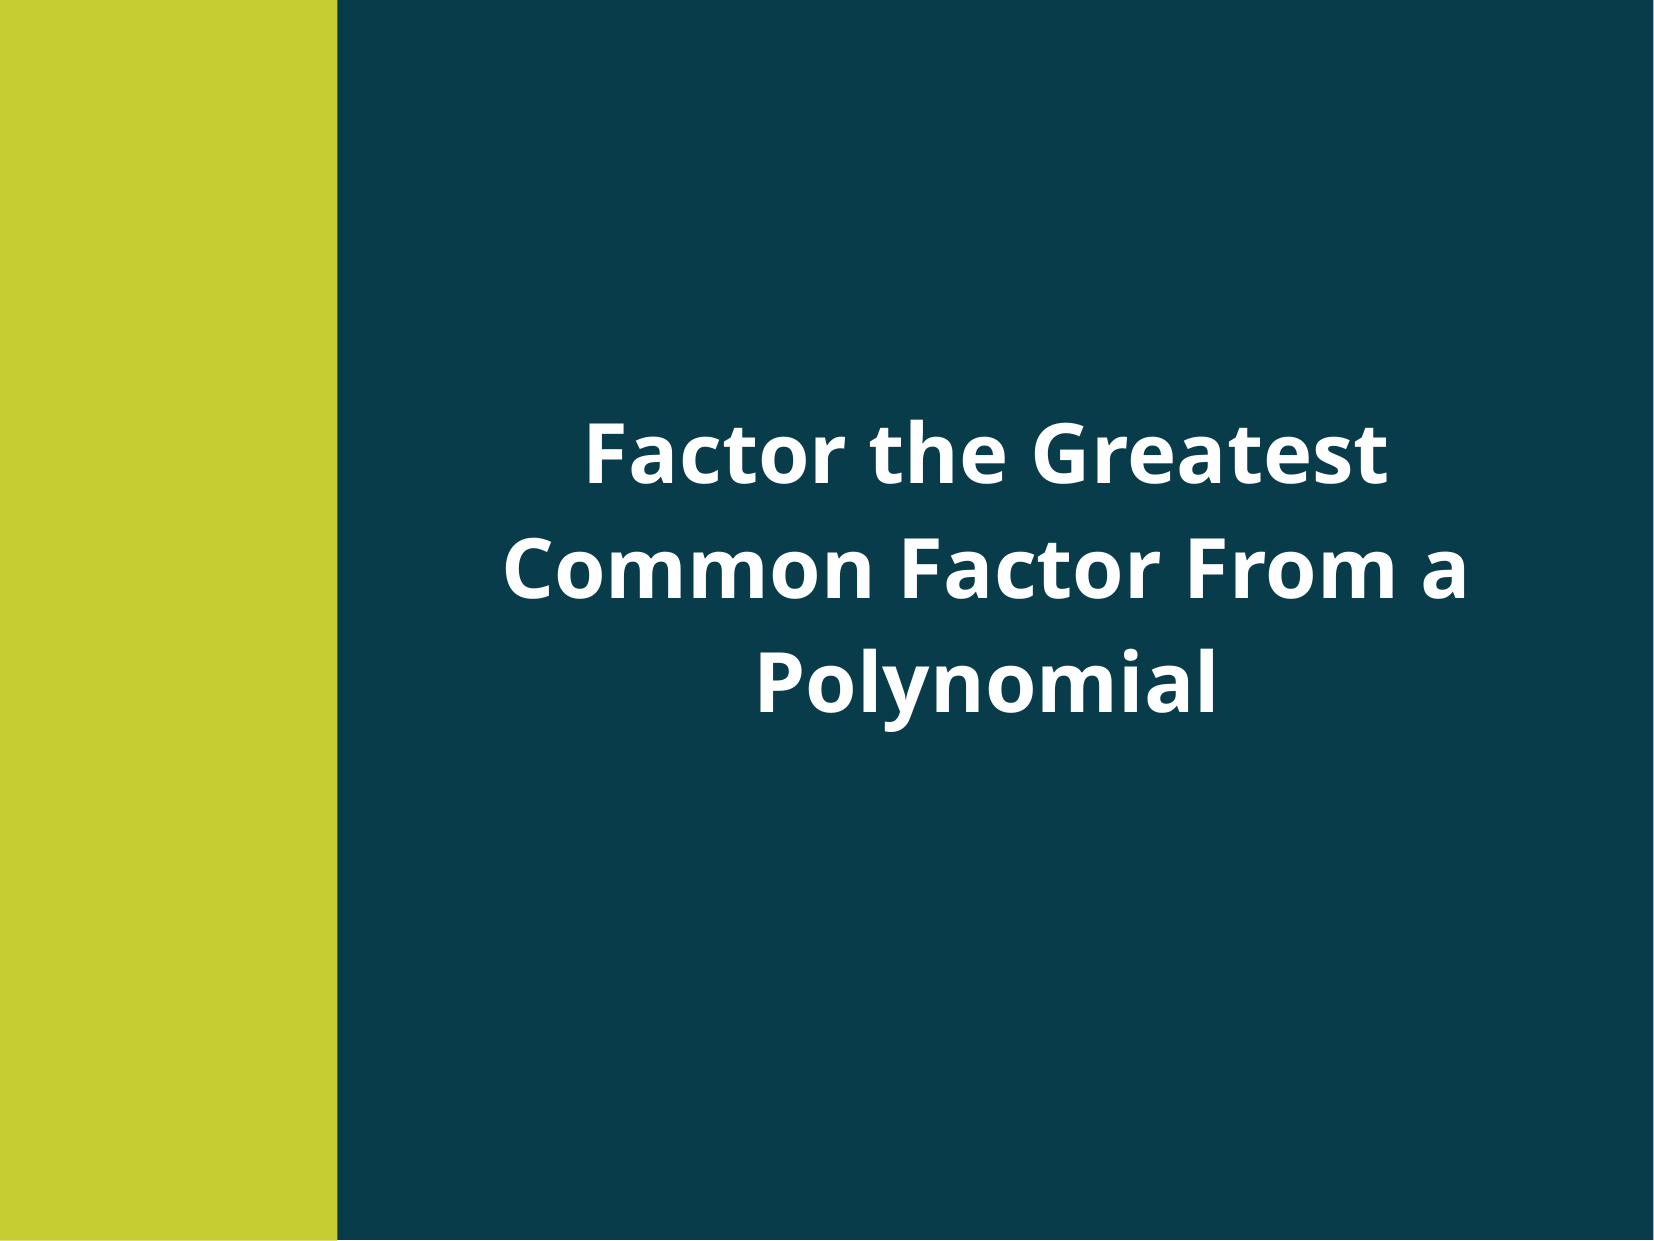

# Factor the Greatest Common Factor From a Polynomial